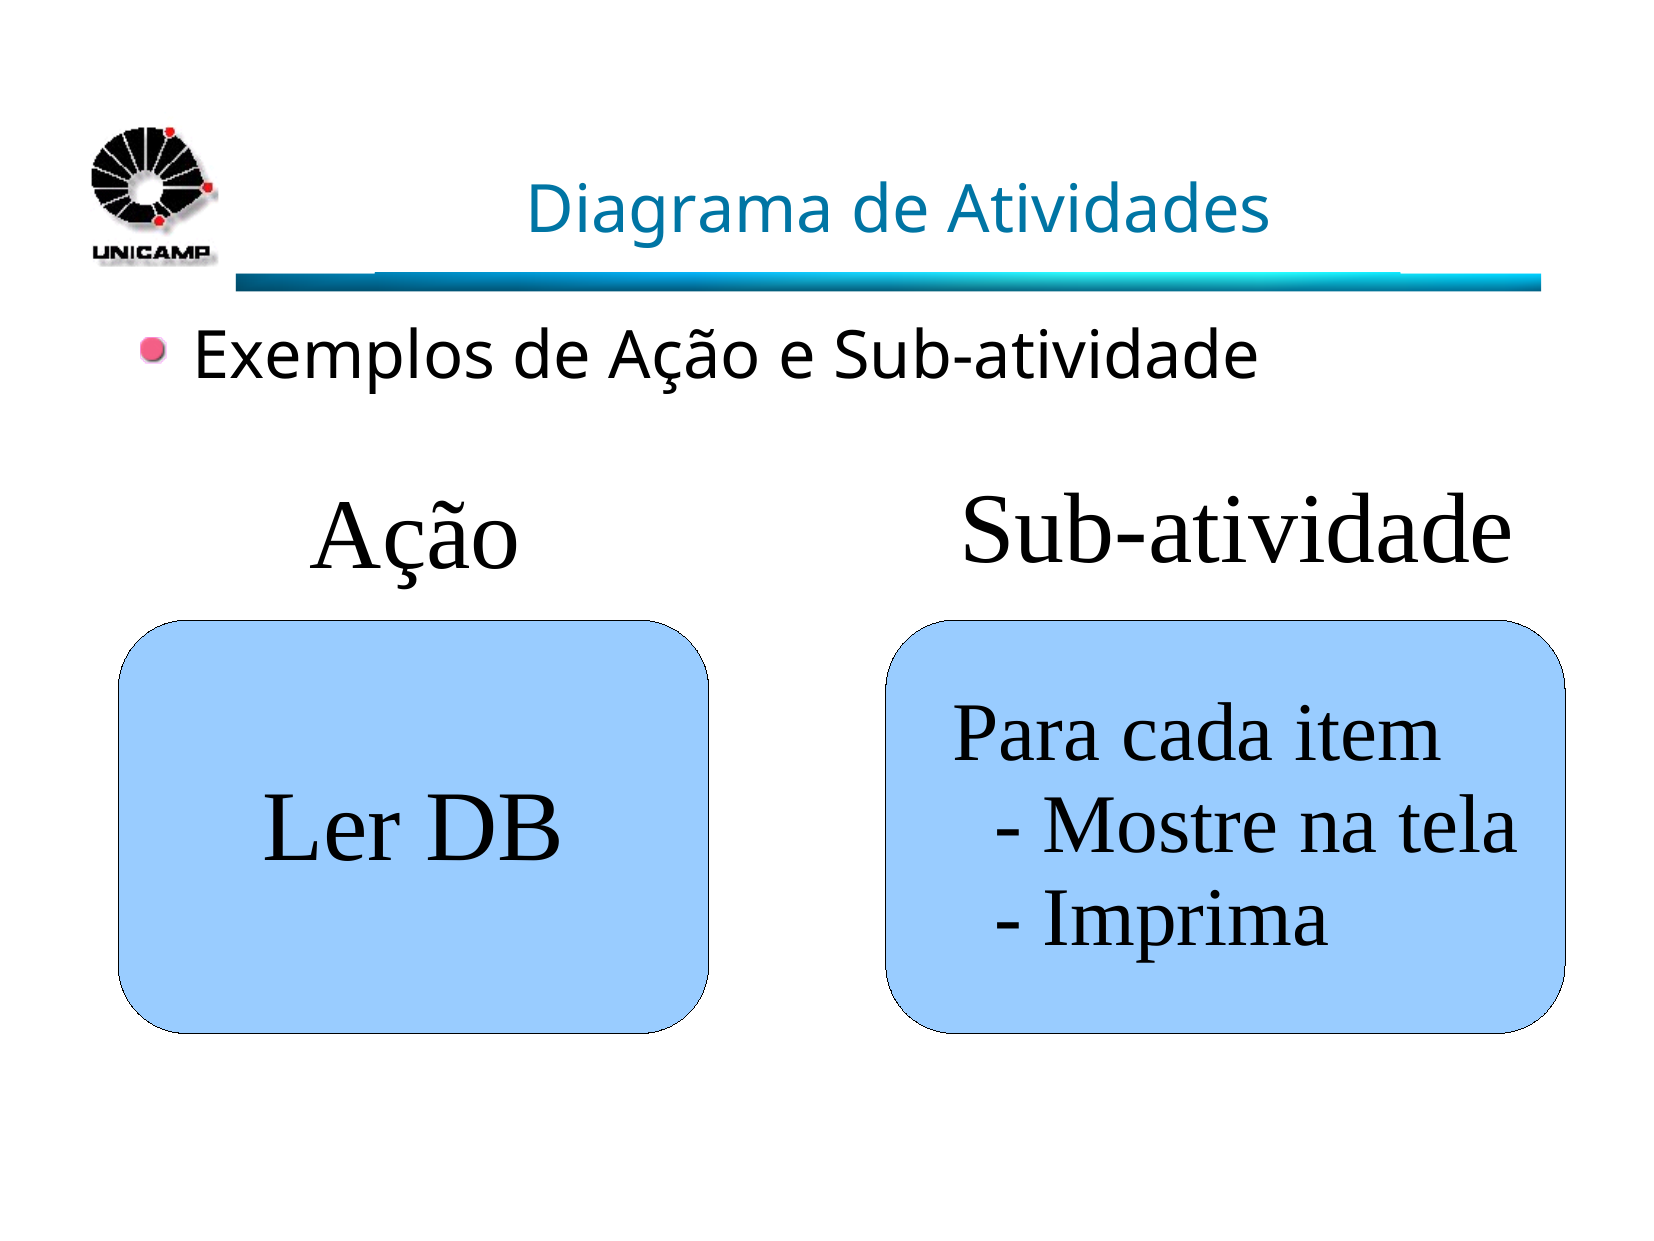

# Diagrama de Atividades
Exemplos de Ação e Sub-atividade
Sub-atividade
Ação
Ler DB
Para cada item
 - Mostre na tela
 - Imprima